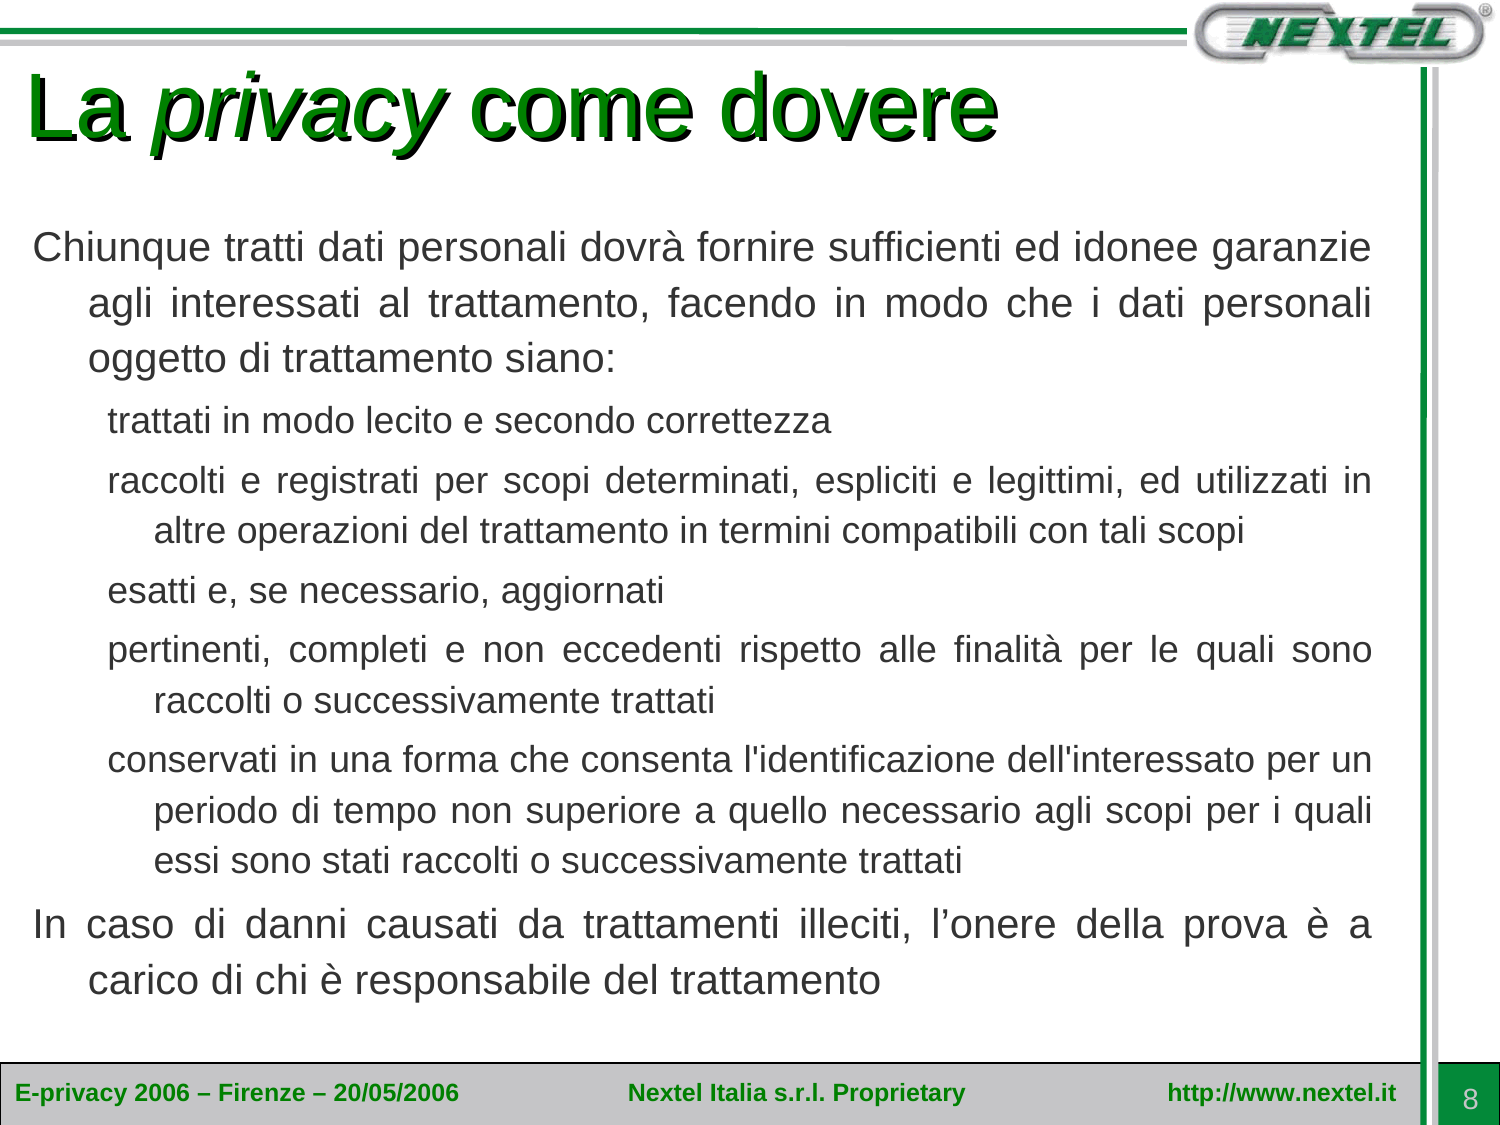

La privacy come dovere
# Chiunque tratti dati personali dovrà fornire sufficienti ed idonee garanzie agli interessati al trattamento, facendo in modo che i dati personali oggetto di trattamento siano:
trattati in modo lecito e secondo correttezza
raccolti e registrati per scopi determinati, espliciti e legittimi, ed utilizzati in altre operazioni del trattamento in termini compatibili con tali scopi
esatti e, se necessario, aggiornati
pertinenti, completi e non eccedenti rispetto alle finalità per le quali sono raccolti o successivamente trattati
conservati in una forma che consenta l'identificazione dell'interessato per un periodo di tempo non superiore a quello necessario agli scopi per i quali essi sono stati raccolti o successivamente trattati
In caso di danni causati da trattamenti illeciti, l’onere della prova è a carico di chi è responsabile del trattamento
8